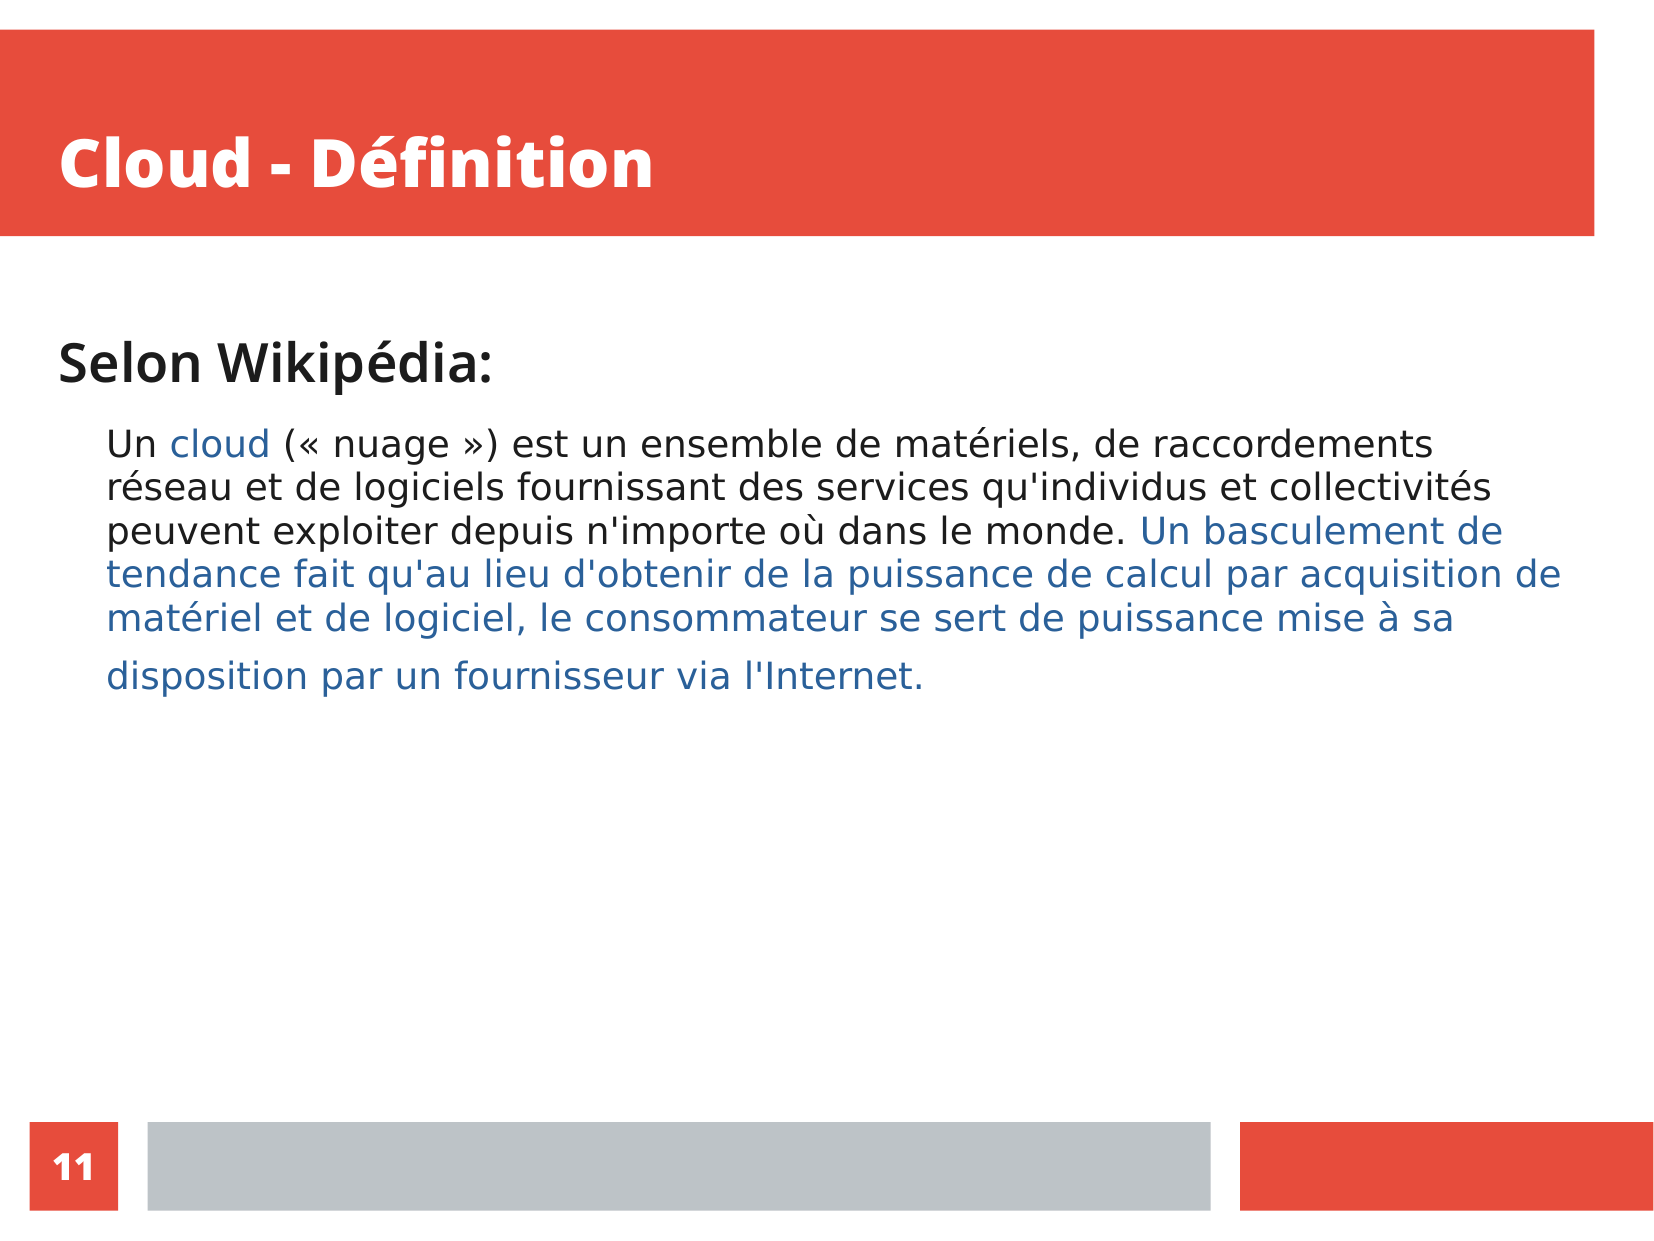

# Cloud - Définition
Selon Wikipédia:
Un cloud (« nuage ») est un ensemble de matériels, de raccordements réseau et de logiciels fournissant des services qu'individus et collectivités peuvent exploiter depuis n'importe où dans le monde. Un basculement de tendance fait qu'au lieu d'obtenir de la puissance de calcul par acquisition de matériel et de logiciel, le consommateur se sert de puissance mise à sa disposition par un fournisseur via l'Internet.
11